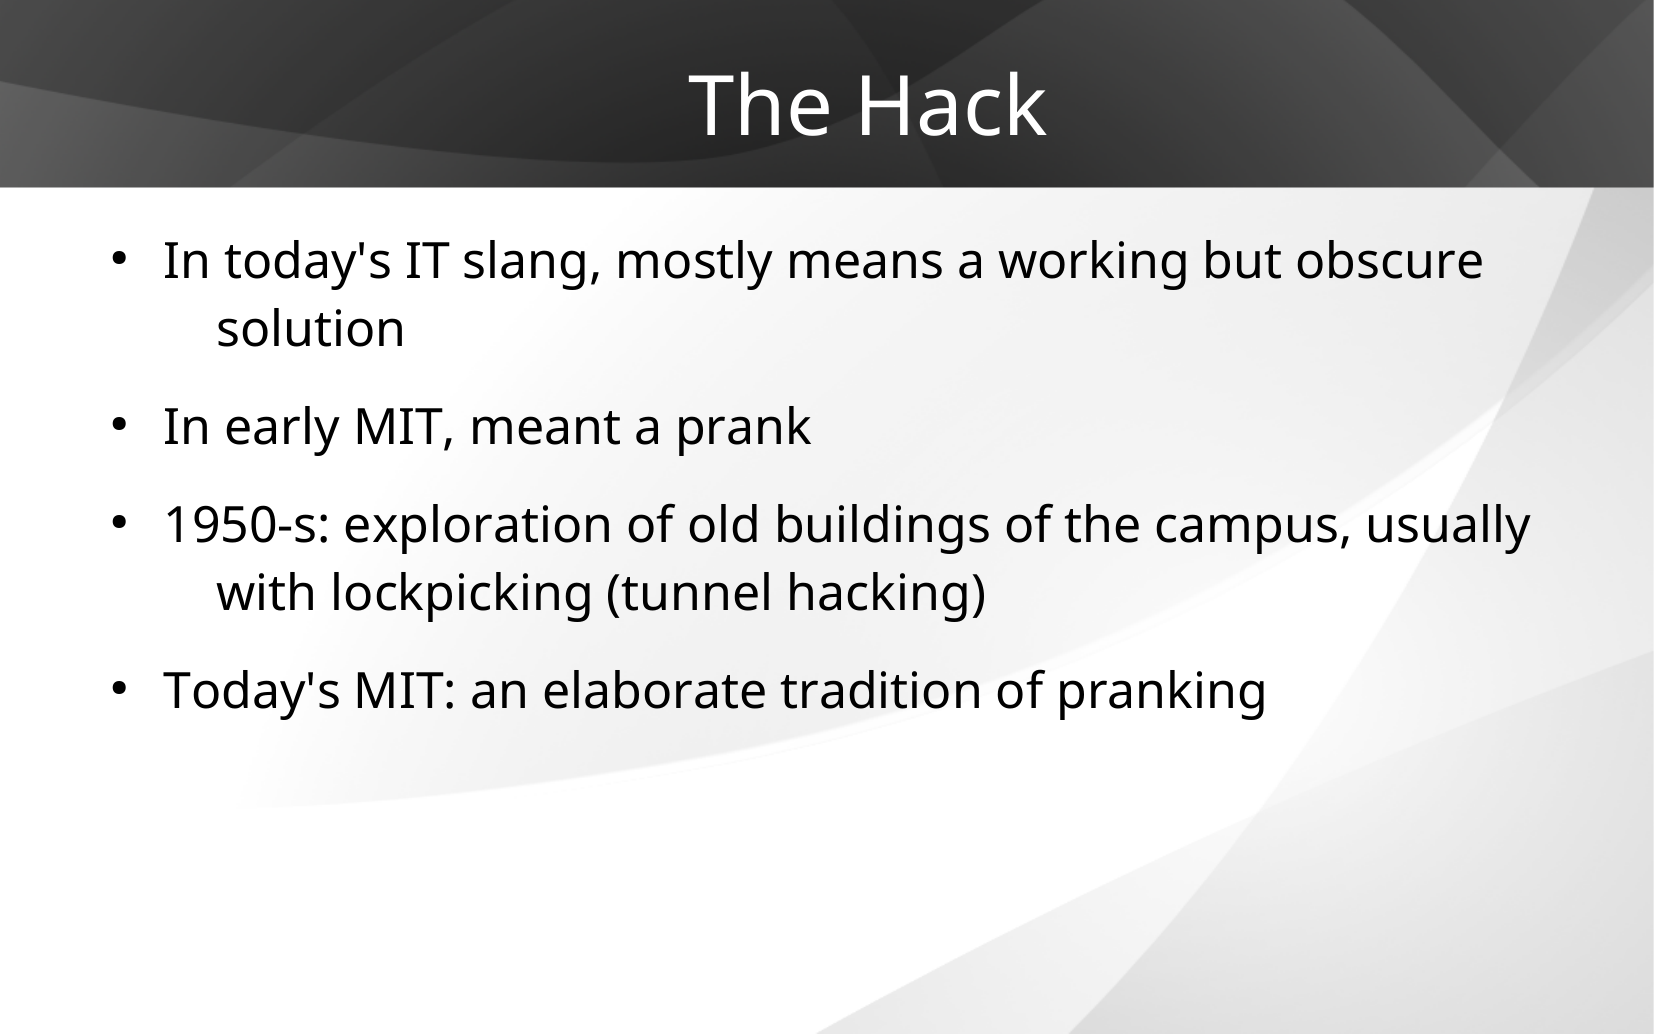

# The Hack
In today's IT slang, mostly means a working but obscure solution
In early MIT, meant a prank
1950-s: exploration of old buildings of the campus, usually with lockpicking (tunnel hacking)
Today's MIT: an elaborate tradition of pranking